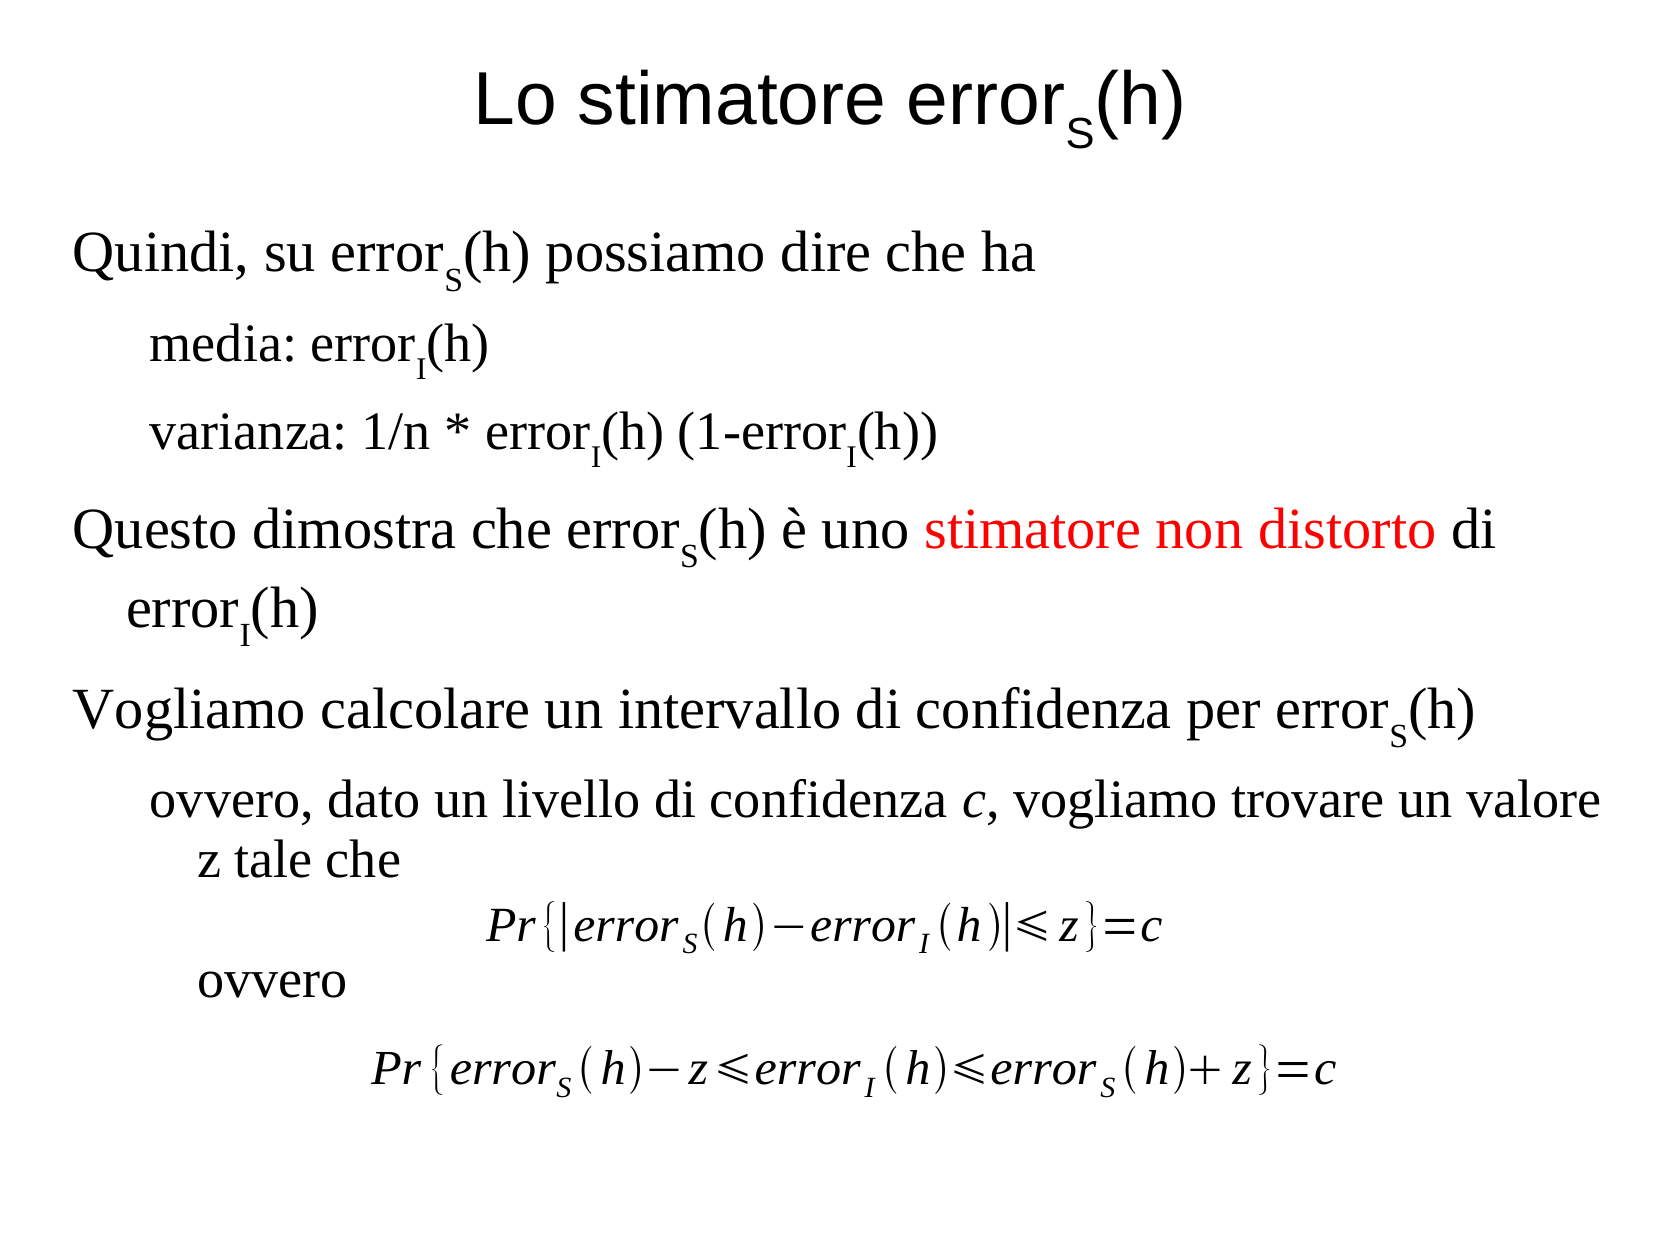

# Lo stimatore errorS(h)
Quindi, su errorS(h) possiamo dire che ha
media: errorI(h)
varianza: 1/n * errorI(h) (1-errorI(h))
Questo dimostra che errorS(h) è uno stimatore non distorto di errorI(h)
Vogliamo calcolare un intervallo di confidenza per errorS(h)
ovvero, dato un livello di confidenza c, vogliamo trovare un valore z tale che
ovvero